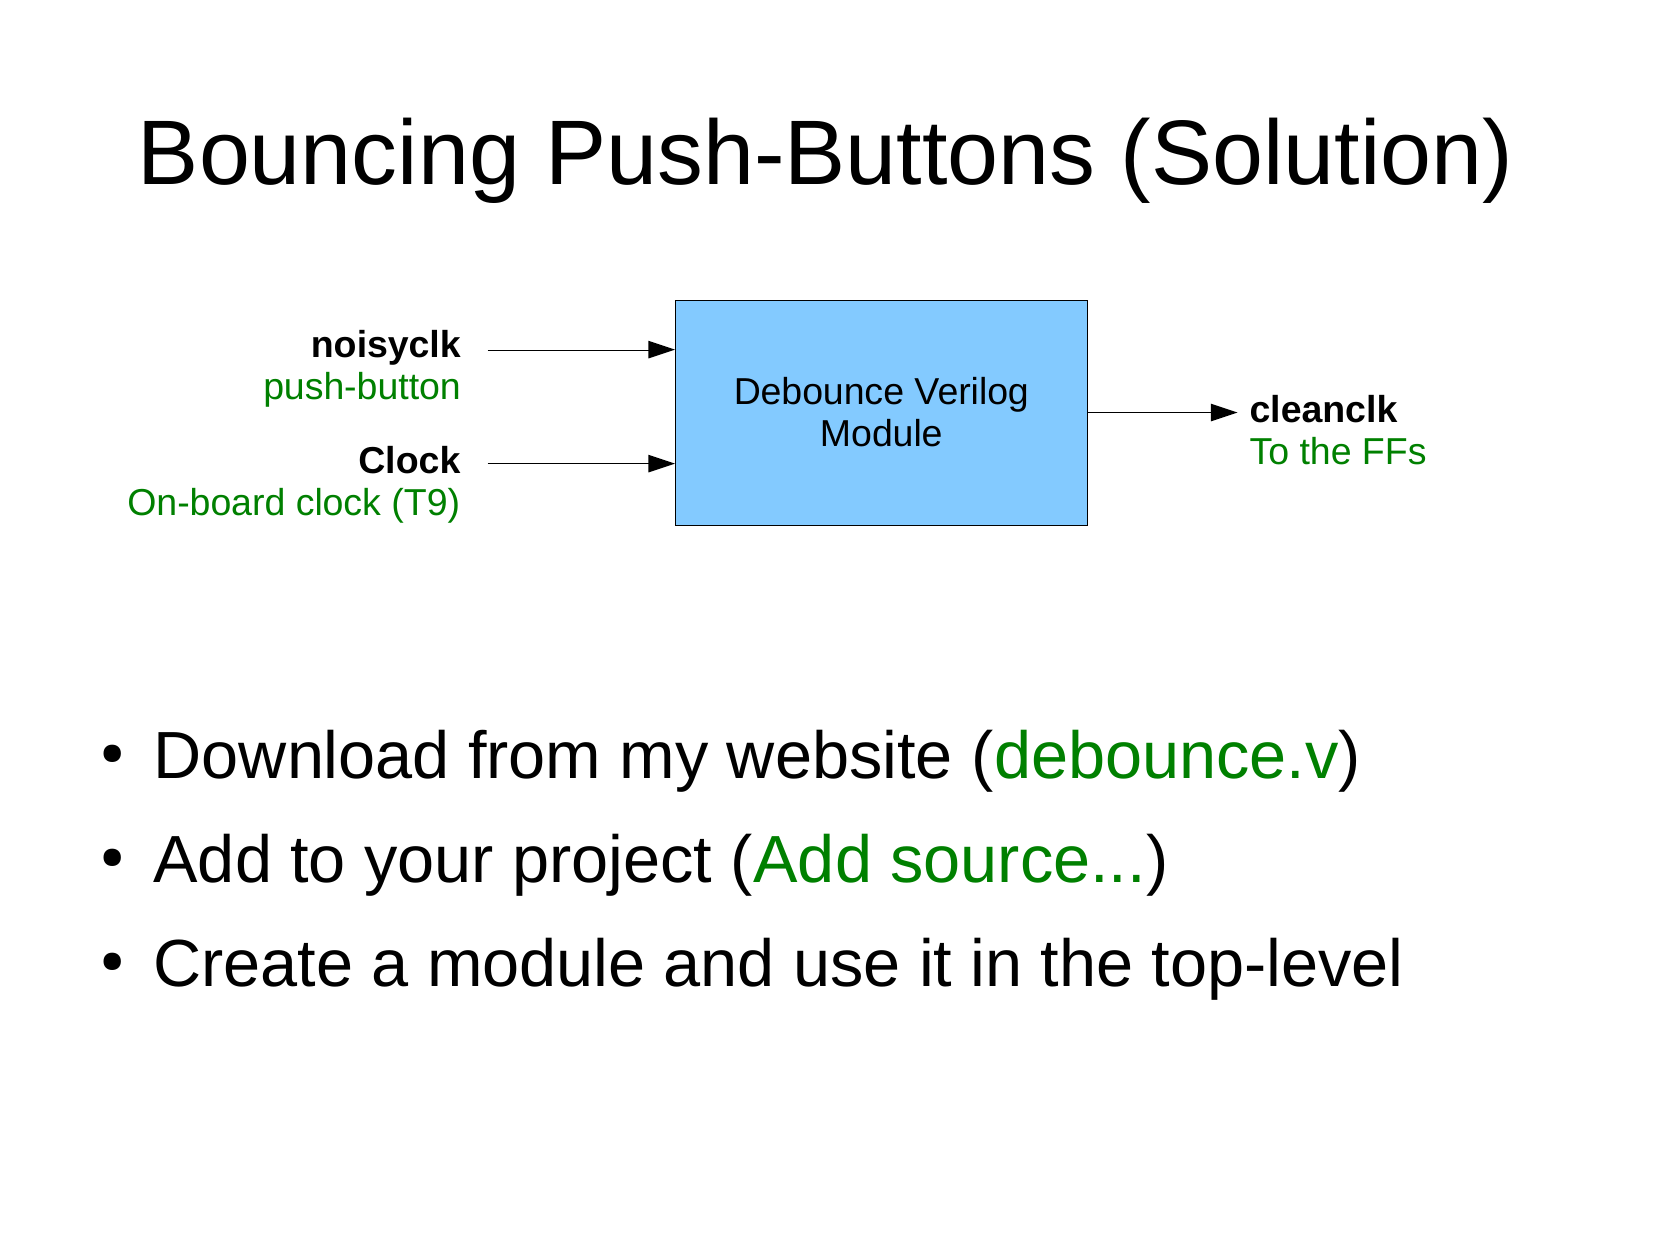

# Bouncing Push-Buttons (Solution)
Debounce Verilog
Module
noisyclk
push-button
cleanclk
To the FFs
Clock
On-board clock (T9)
Download from my website (debounce.v)
Add to your project (Add source...)
Create a module and use it in the top-level